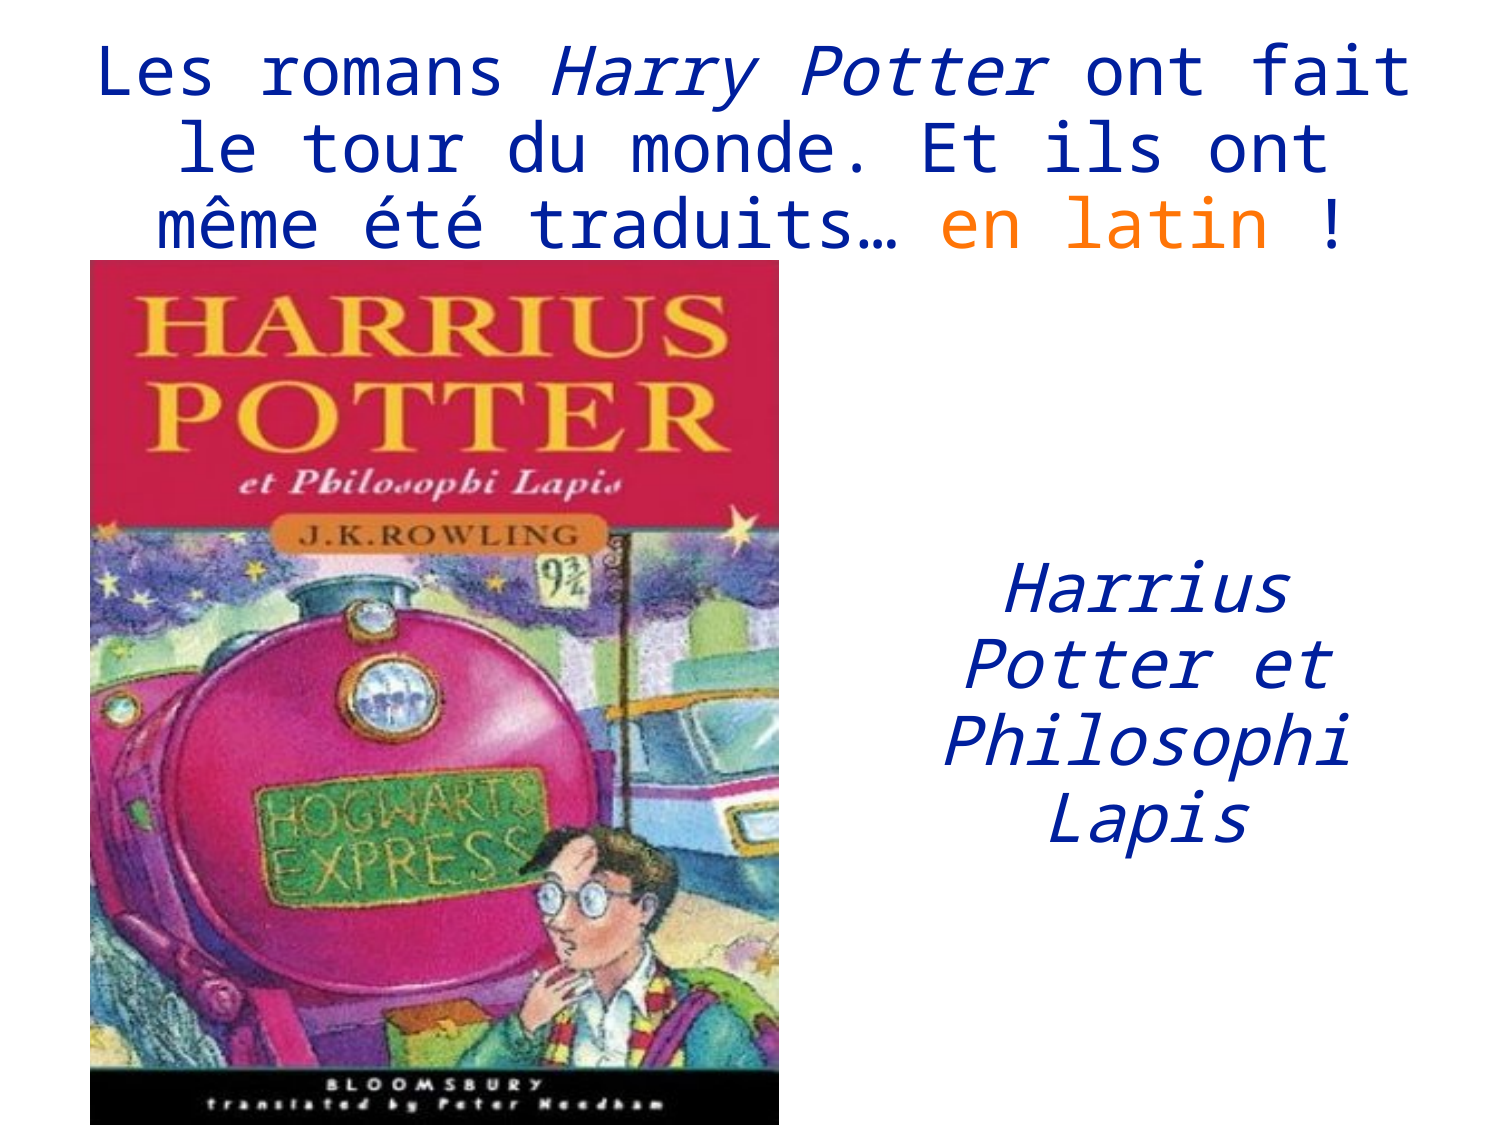

# Les romans Harry Potter ont fait le tour du monde. Et ils ont même été traduits… en latin !
Harrius Potter et Philosophi Lapis